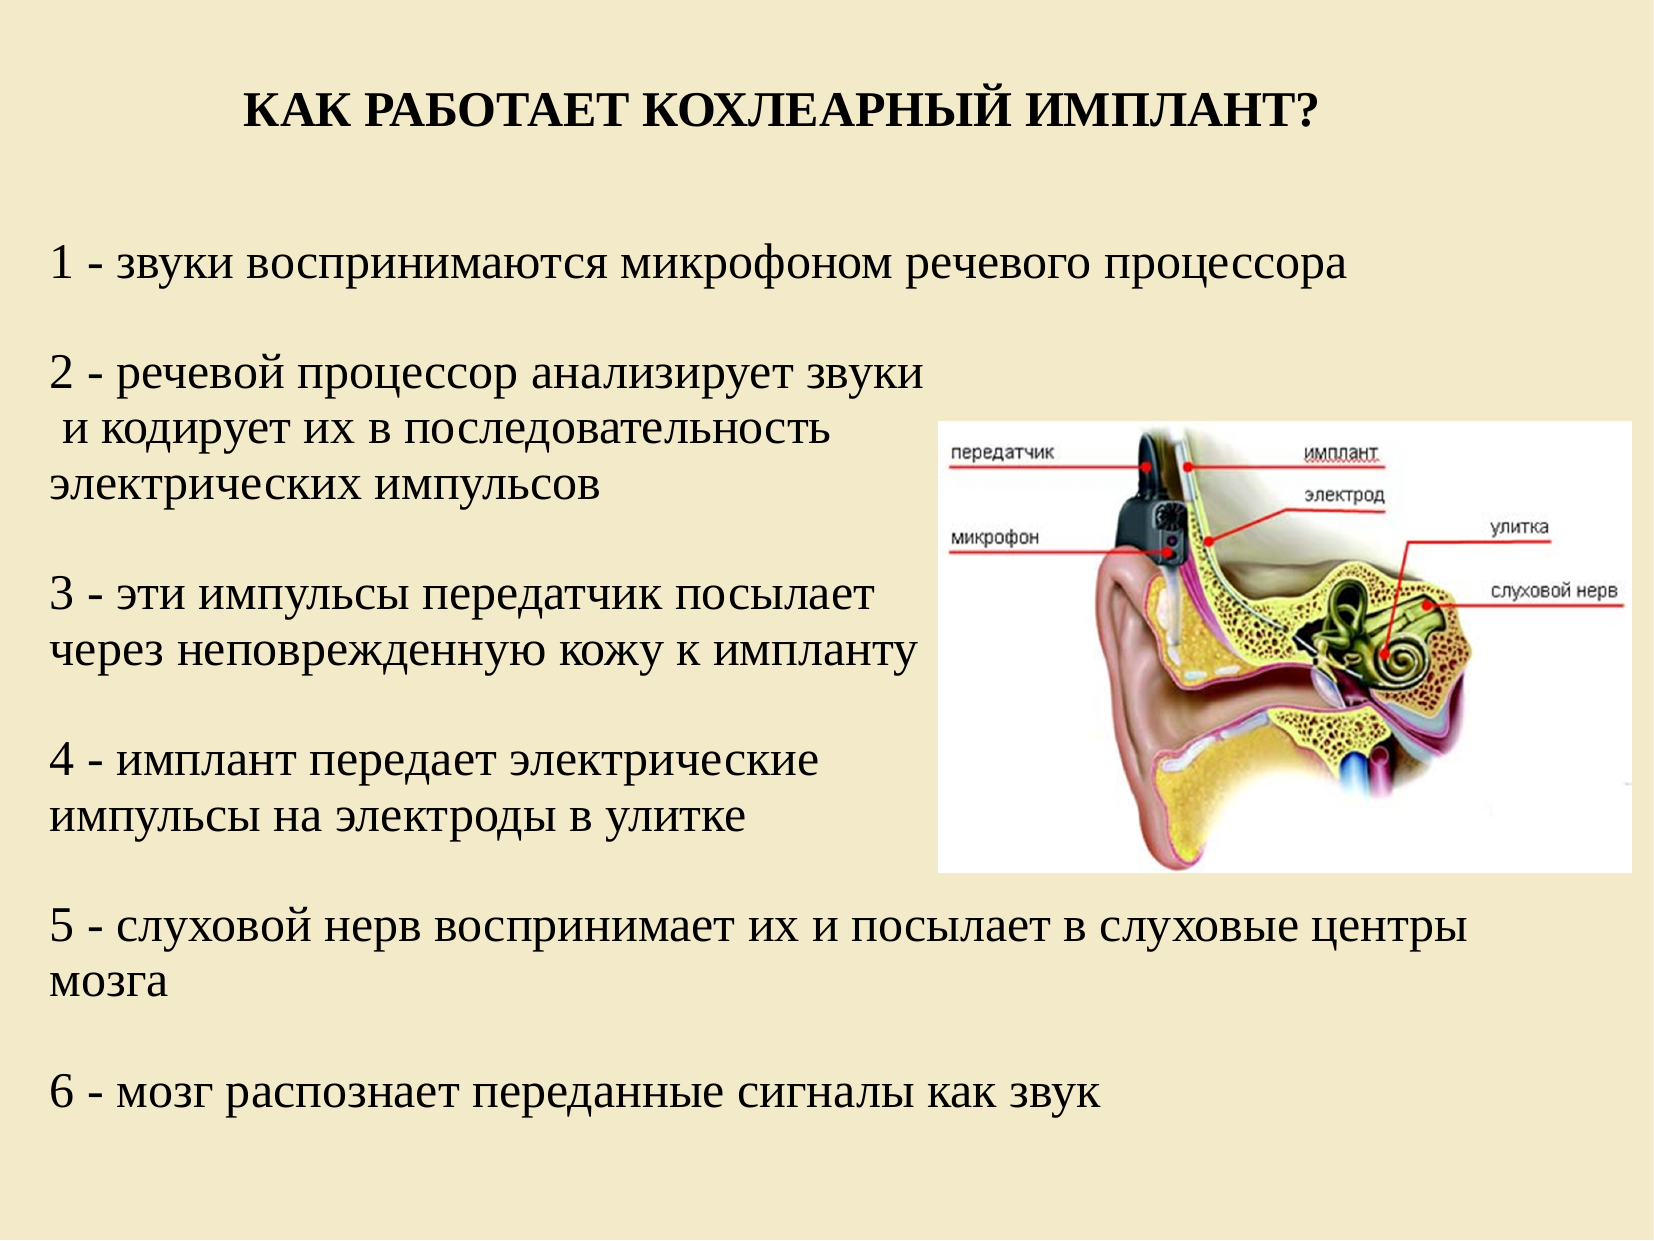

КАК РАБОТАЕТ КОХЛЕАРНЫЙ ИМПЛАНТ?
1 - звуки воспринимаются микрофоном речевого процессора
2 - речевой процессор анализирует звуки
 и кодирует их в последовательность
электрических импульсов
3 - эти импульсы передатчик посылает
через неповрежденную кожу к импланту
4 - имплант передает электрические
импульсы на электроды в улитке
5 - слуховой нерв воспринимает их и посылает в слуховые центры мозга
6 - мозг распознает переданные сигналы как звук